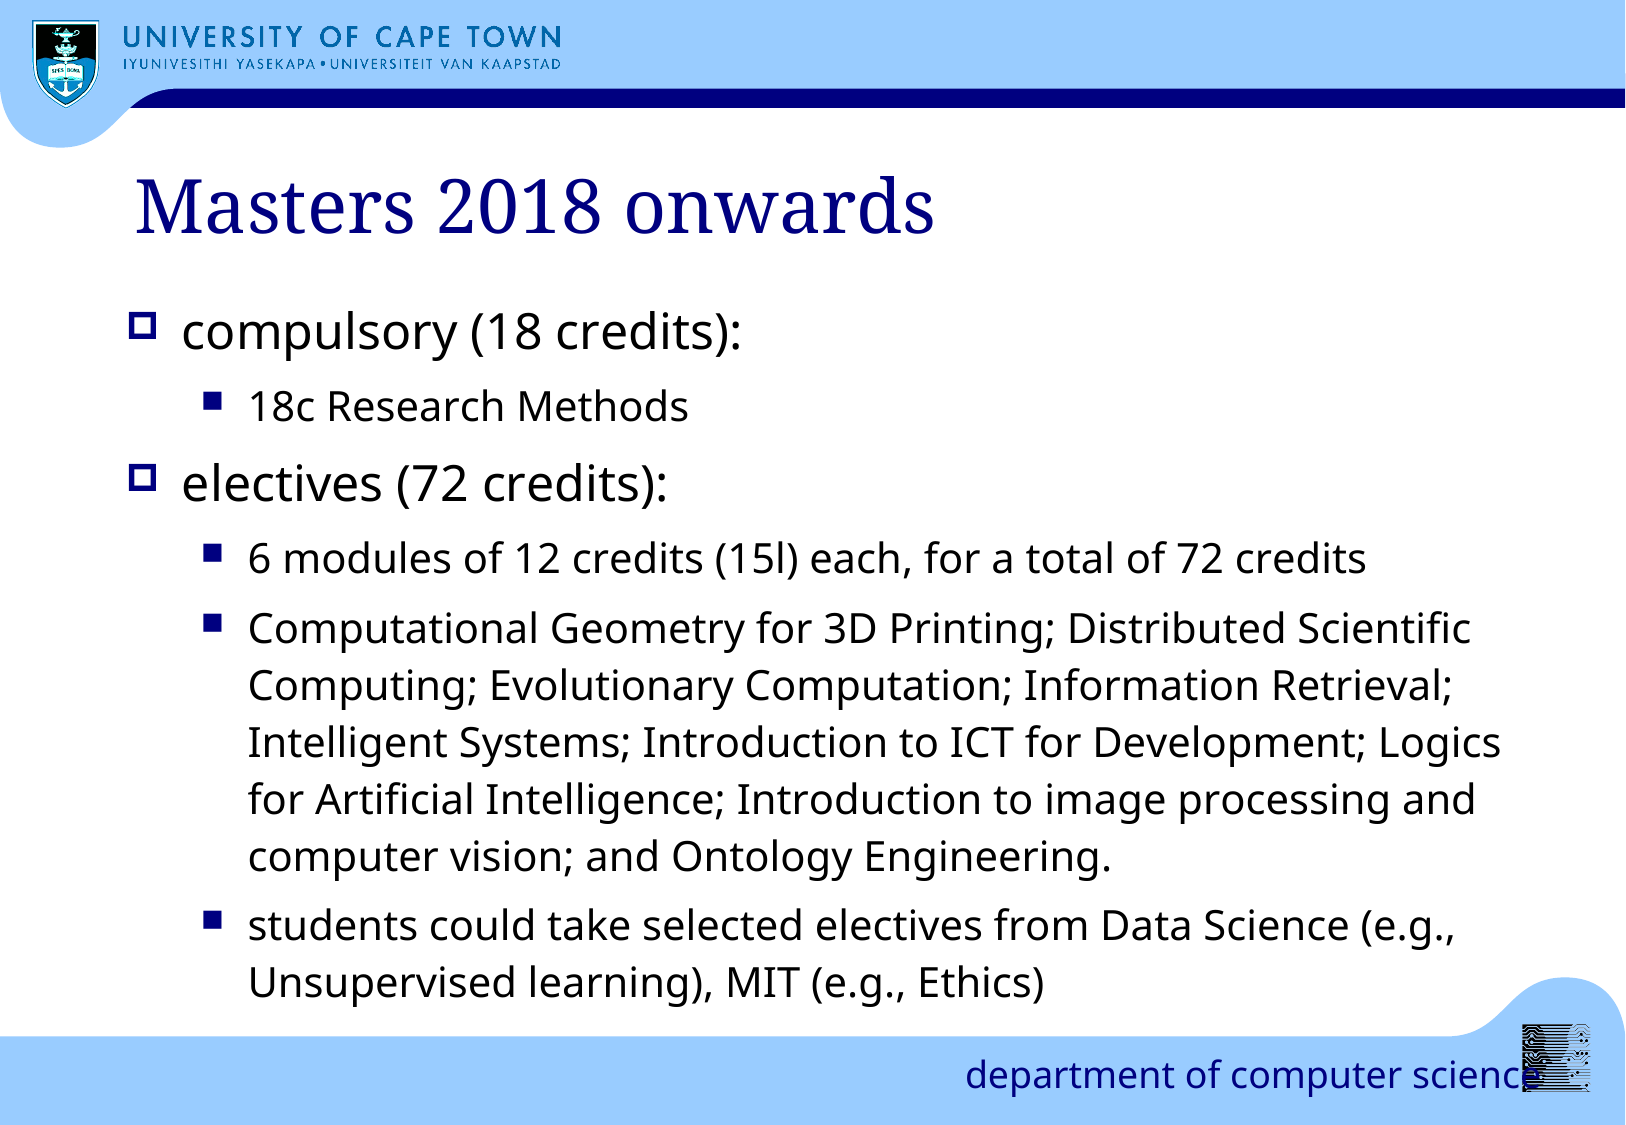

# Masters 2018 onwards
compulsory (18 credits):
18c Research Methods
electives (72 credits):
6 modules of 12 credits (15l) each, for a total of 72 credits
Computational Geometry for 3D Printing; Distributed Scientific Computing; Evolutionary Computation; Information Retrieval; Intelligent Systems; Introduction to ICT for Development; Logics for Artificial Intelligence; Introduction to image processing and computer vision; and Ontology Engineering.
students could take selected electives from Data Science (e.g., Unsupervised learning), MIT (e.g., Ethics)